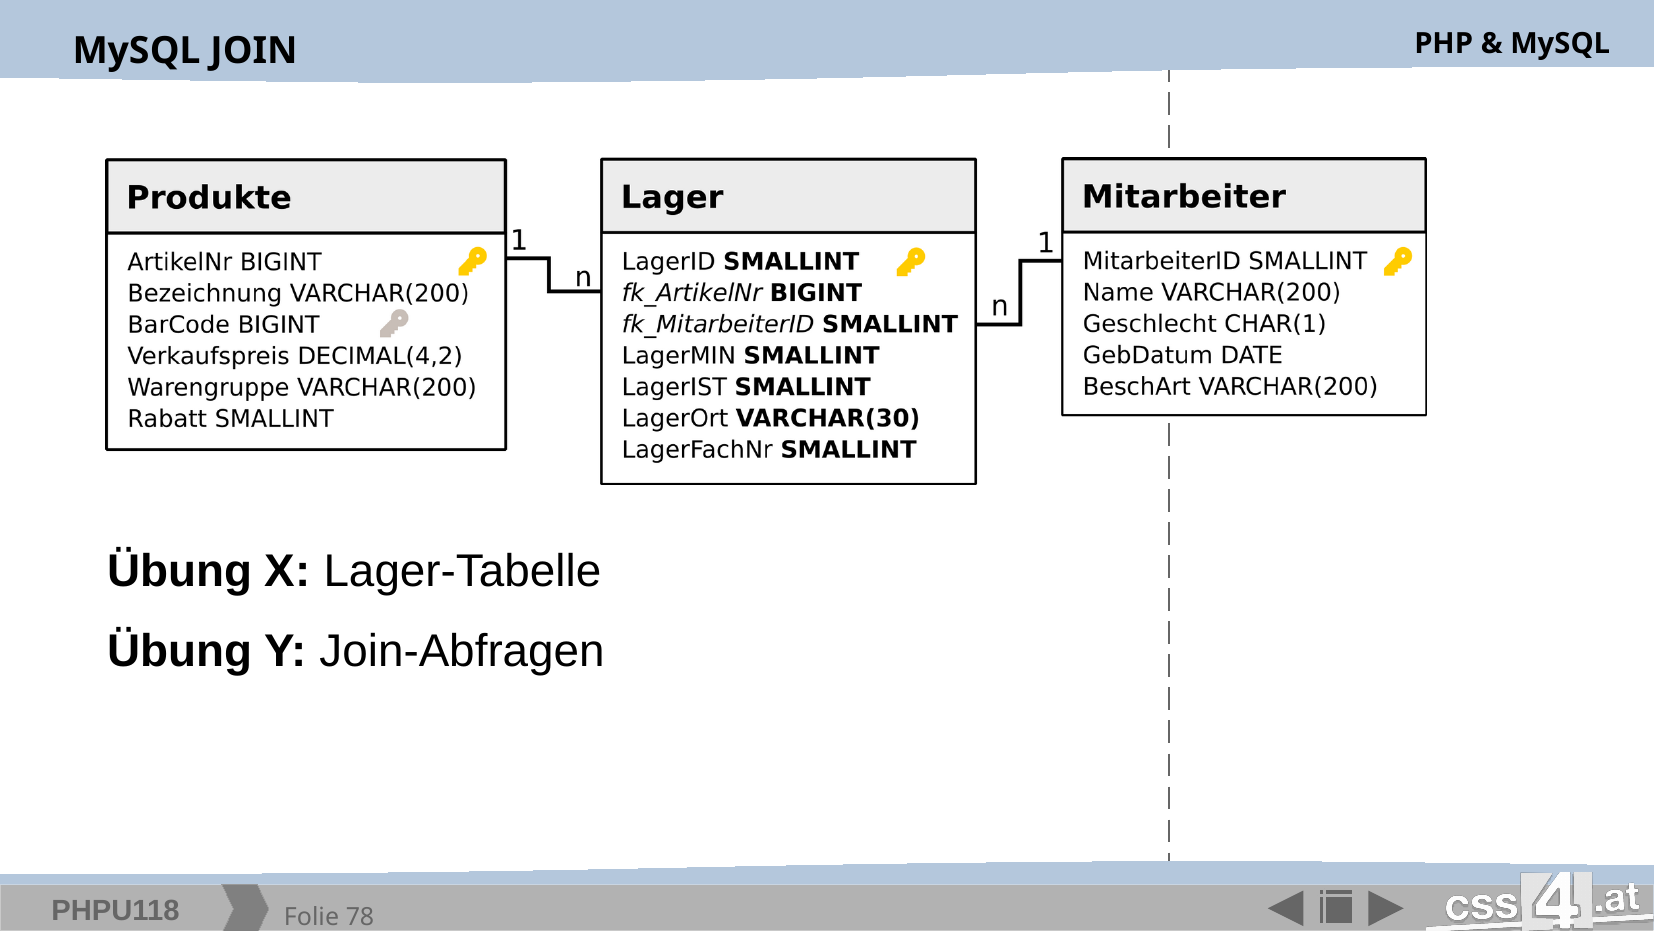

PHP & MySQL
MySQL JOIN
Übung X: Lager-Tabelle
Übung Y: Join-Abfragen
PHPU118
Folie